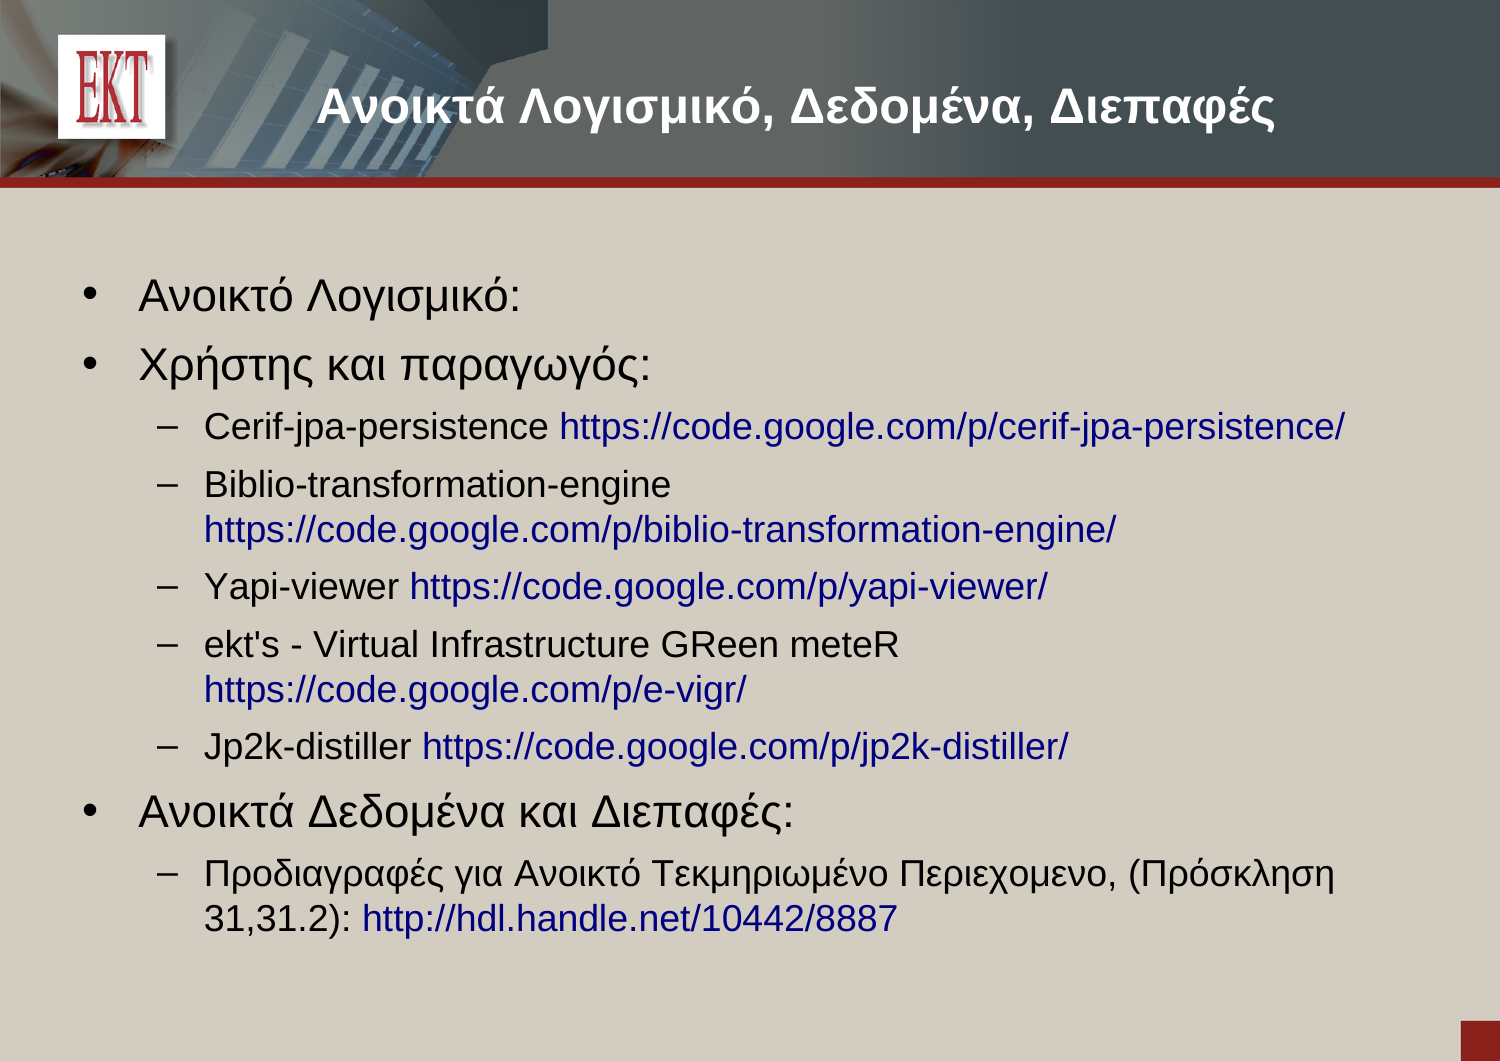

# Ανοικτά Λογισμικό, Δεδομένα, Διεπαφές
Ανοικτό Λογισμικό:
Χρήστης και παραγωγός:
Cerif-jpa-persistence https://code.google.com/p/cerif-jpa-persistence/
Biblio-transformation-engine https://code.google.com/p/biblio-transformation-engine/
Yapi-viewer https://code.google.com/p/yapi-viewer/
ekt's - Virtual Infrastructure GReen meteR https://code.google.com/p/e-vigr/
Jp2k-distiller https://code.google.com/p/jp2k-distiller/
Ανοικτά Δεδομένα και Διεπαφές:
Προδιαγραφές για Ανοικτό Τεκμηριωμένο Περιεχομενο, (Πρόσκληση 31,31.2): http://hdl.handle.net/10442/8887